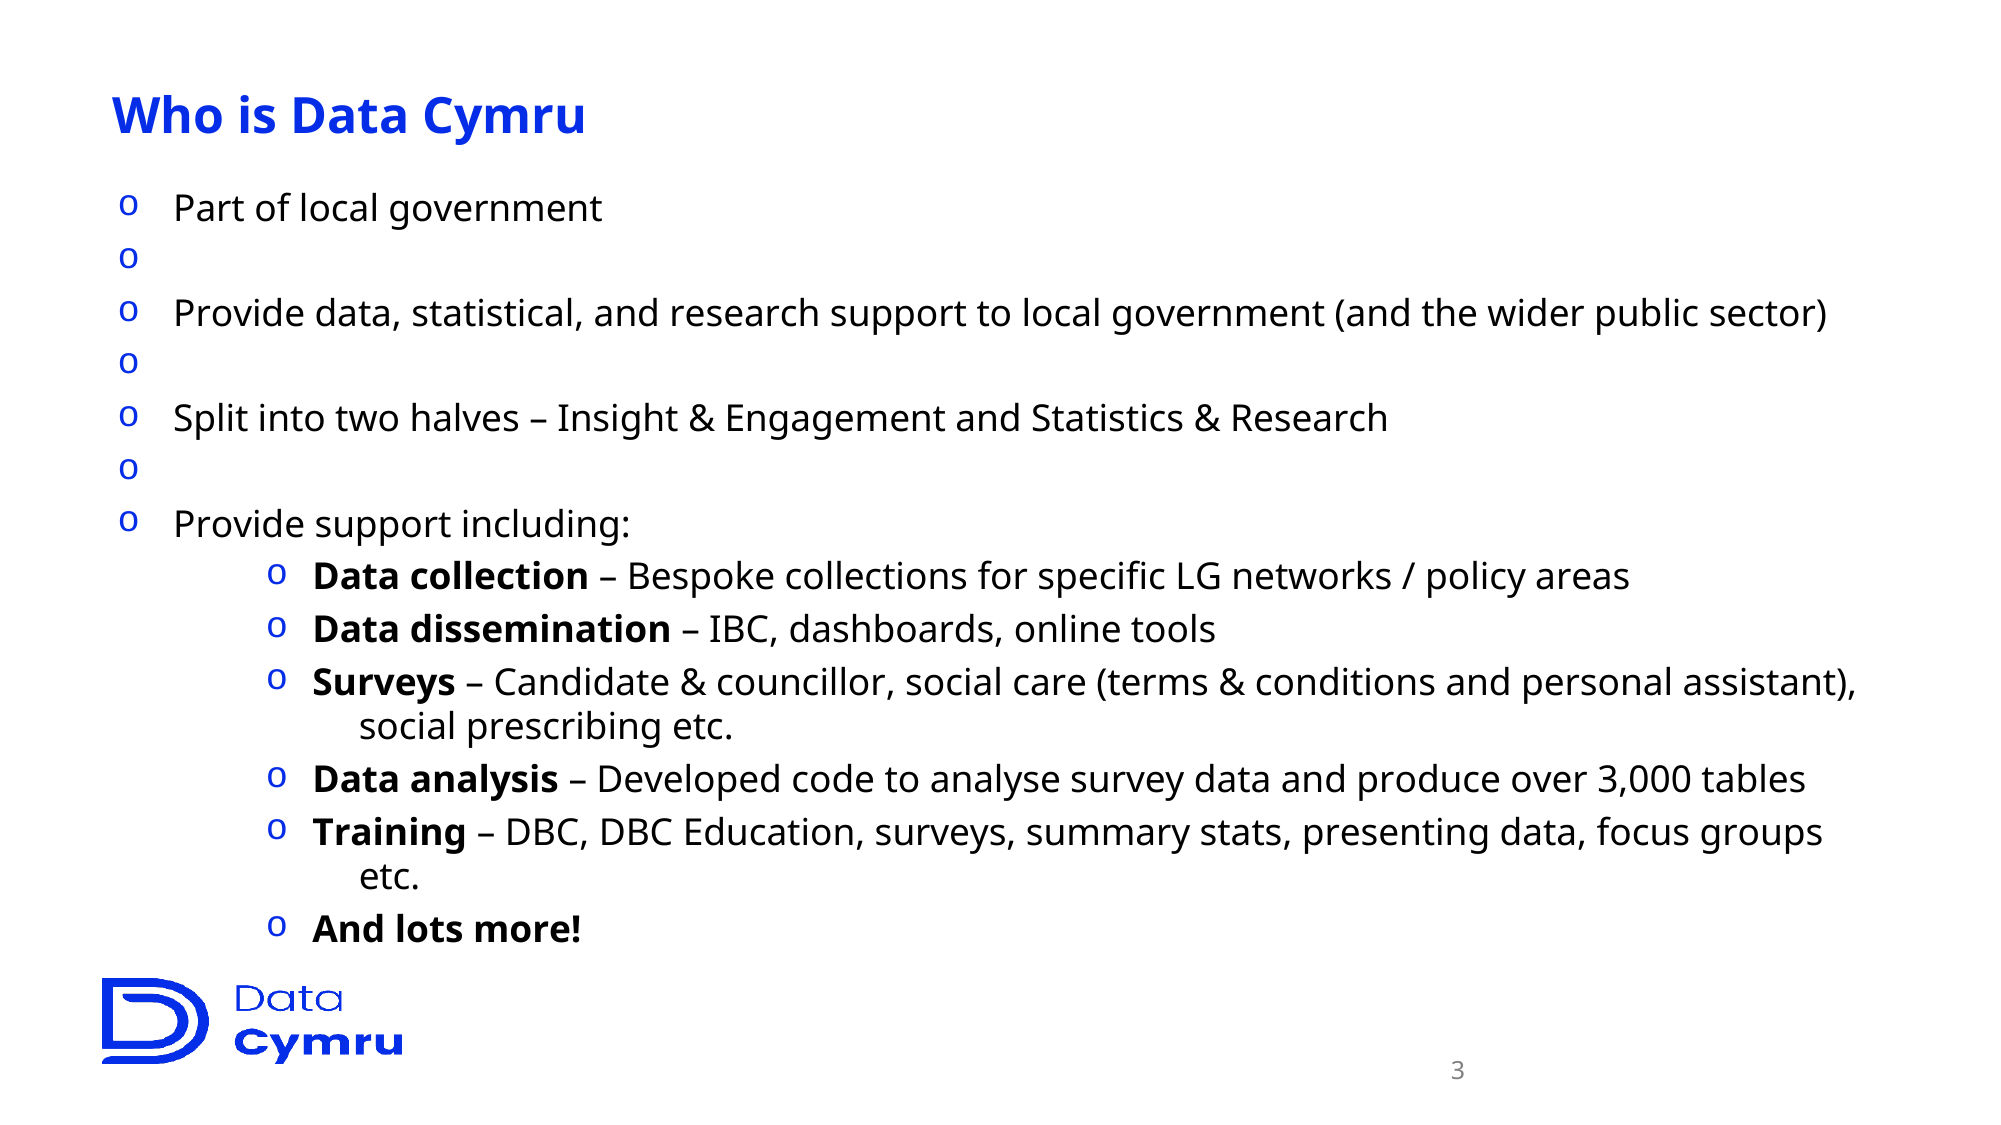

# Who is Data Cymru
Part of local government
Provide data, statistical, and research support to local government (and the wider public sector)
Split into two halves – Insight & Engagement and Statistics & Research
Provide support including:
Data collection – Bespoke collections for specific LG networks / policy areas
Data dissemination – IBC, dashboards, online tools
Surveys – Candidate & councillor, social care (terms & conditions and personal assistant), social prescribing etc.
Data analysis – Developed code to analyse survey data and produce over 3,000 tables
Training – DBC, DBC Education, surveys, summary stats, presenting data, focus groups etc.
And lots more!